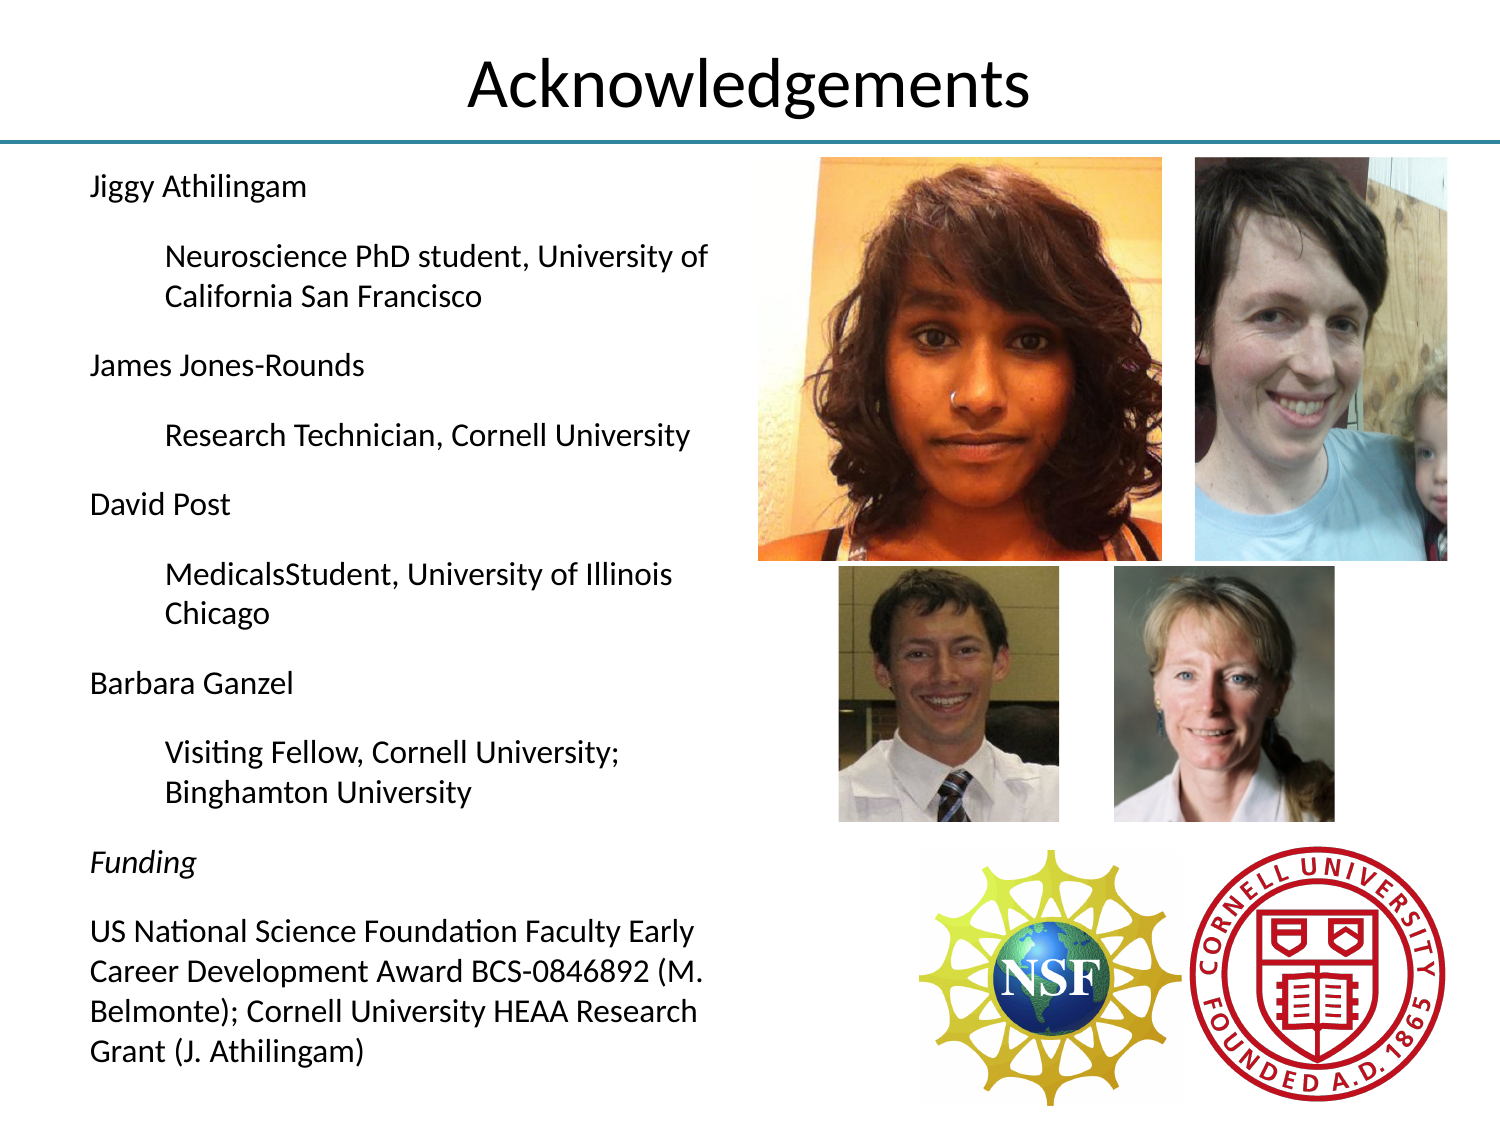

# Acknowledgements
Jiggy Athilingam
Neuroscience PhD student, University of California San Francisco
James Jones-Rounds
Research Technician, Cornell University
David Post
MedicalsStudent, University of Illinois Chicago
Barbara Ganzel
Visiting Fellow, Cornell University; Binghamton University
Funding
US National Science Foundation Faculty Early Career Development Award BCS-0846892 (M. Belmonte); Cornell University HEAA Research Grant (J. Athilingam)